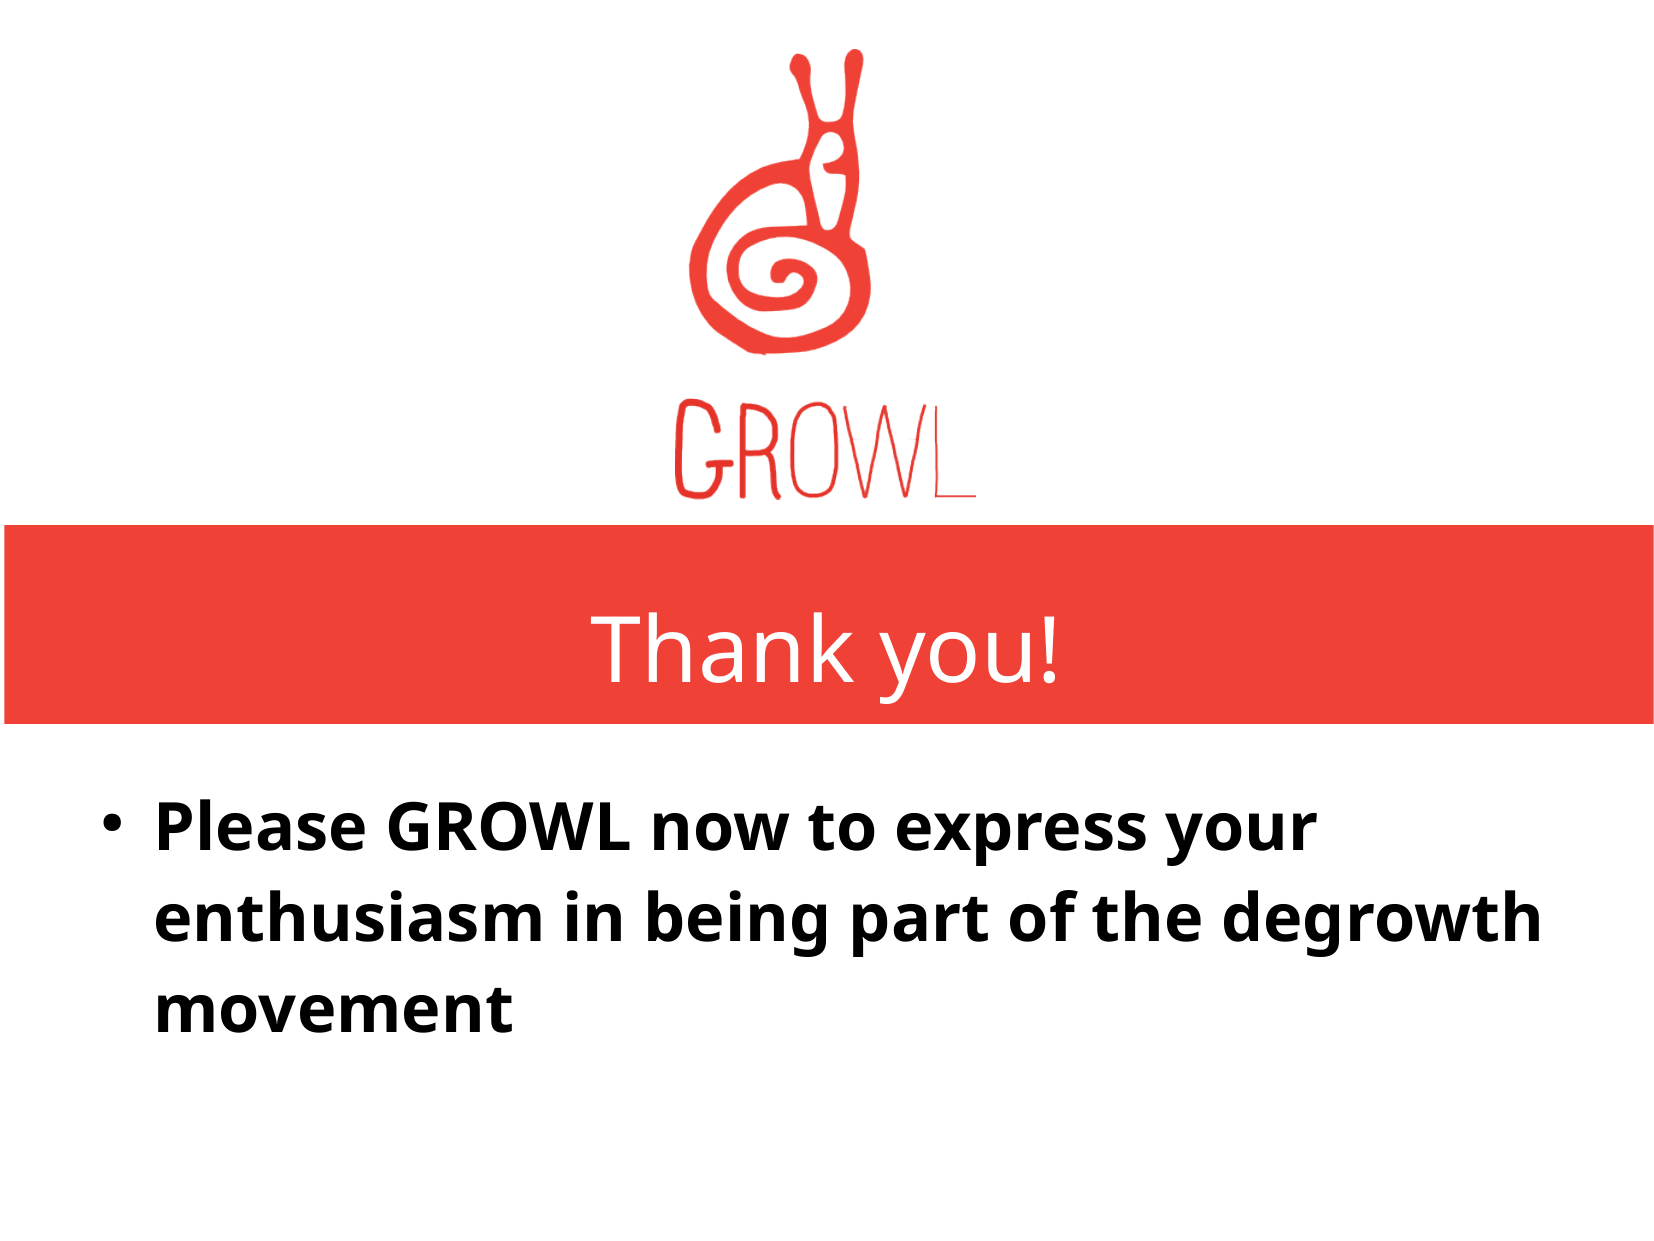

# Thank you!
Please GROWL now to express your enthusiasm in being part of the degrowth movement